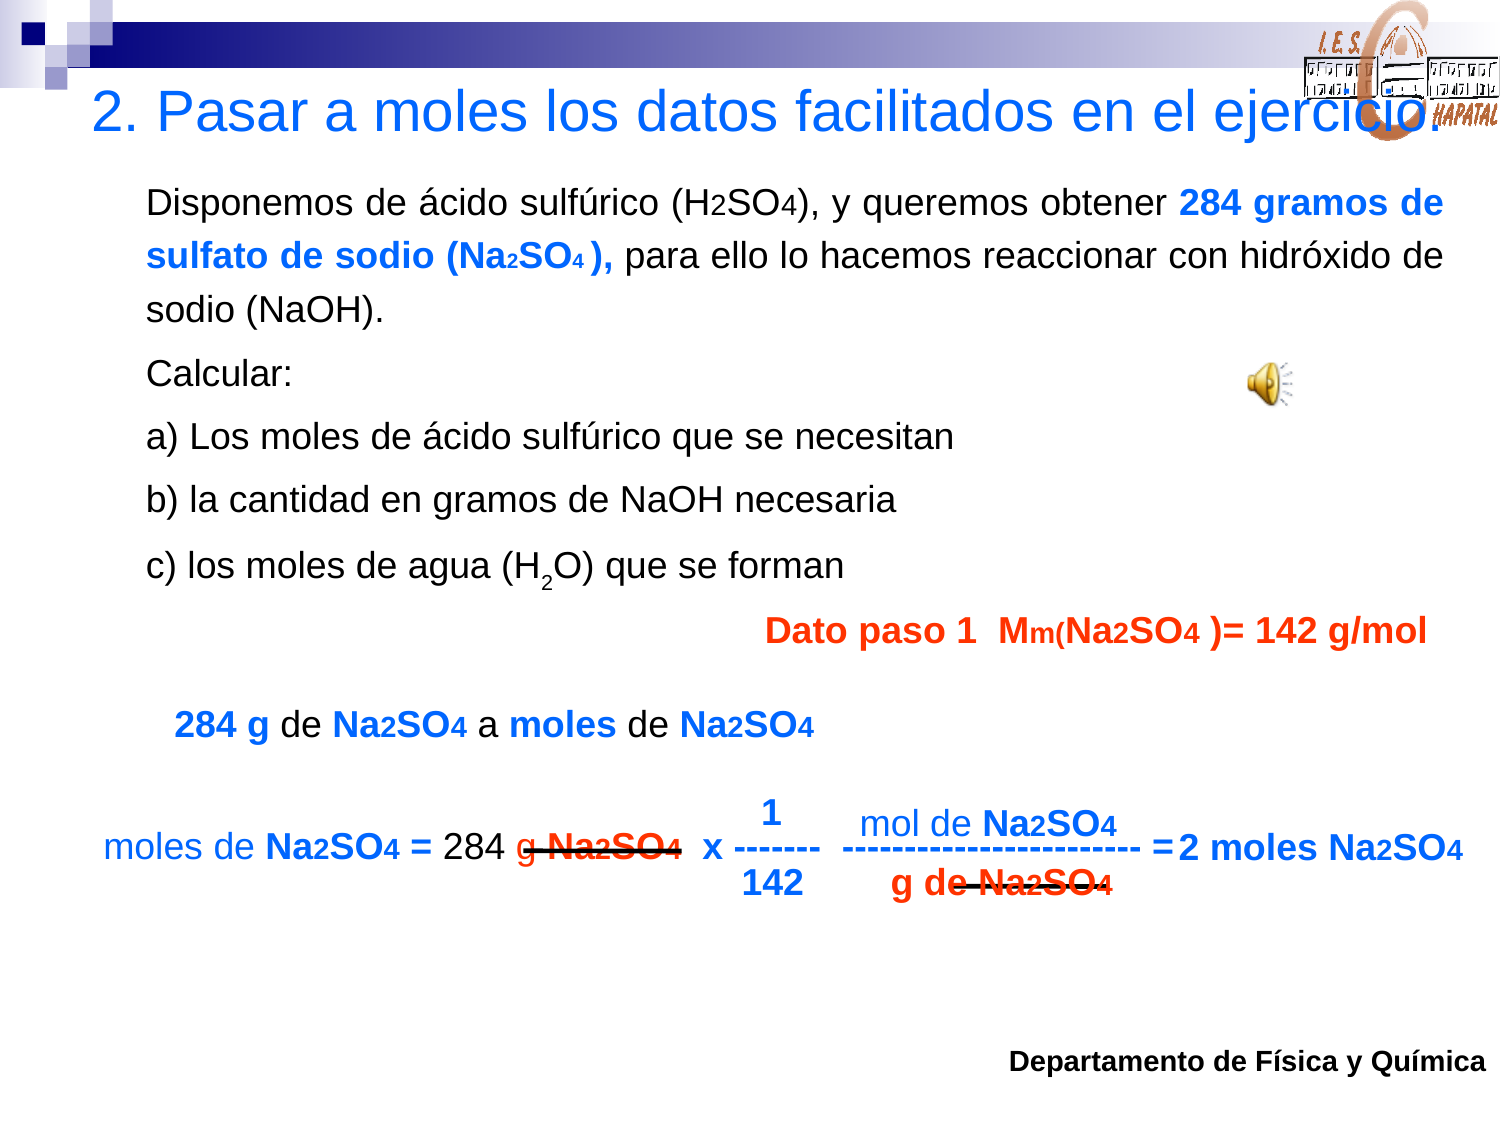

# 2. Pasar a moles los datos facilitados en el ejercicio.
	Disponemos de ácido sulfúrico (H2SO4), y queremos obtener 284 gramos de sulfato de sodio (Na2SO4 ), para ello lo hacemos reaccionar con hidróxido de sodio (NaOH).
	Calcular:
	a) Los moles de ácido sulfúrico que se necesitan
	b) la cantidad en gramos de NaOH necesaria
	c) los moles de agua (H2O) que se forman
Dato paso 1 Mm(Na2SO4 )= 142 g/mol
284 g de Na2SO4 a moles de Na2SO4
1
mol de Na2SO4
moles de Na2SO4 = 284 g Na2SO4 x ------- ------------------------ =
2 moles Na2SO4
142
g de Na2SO4